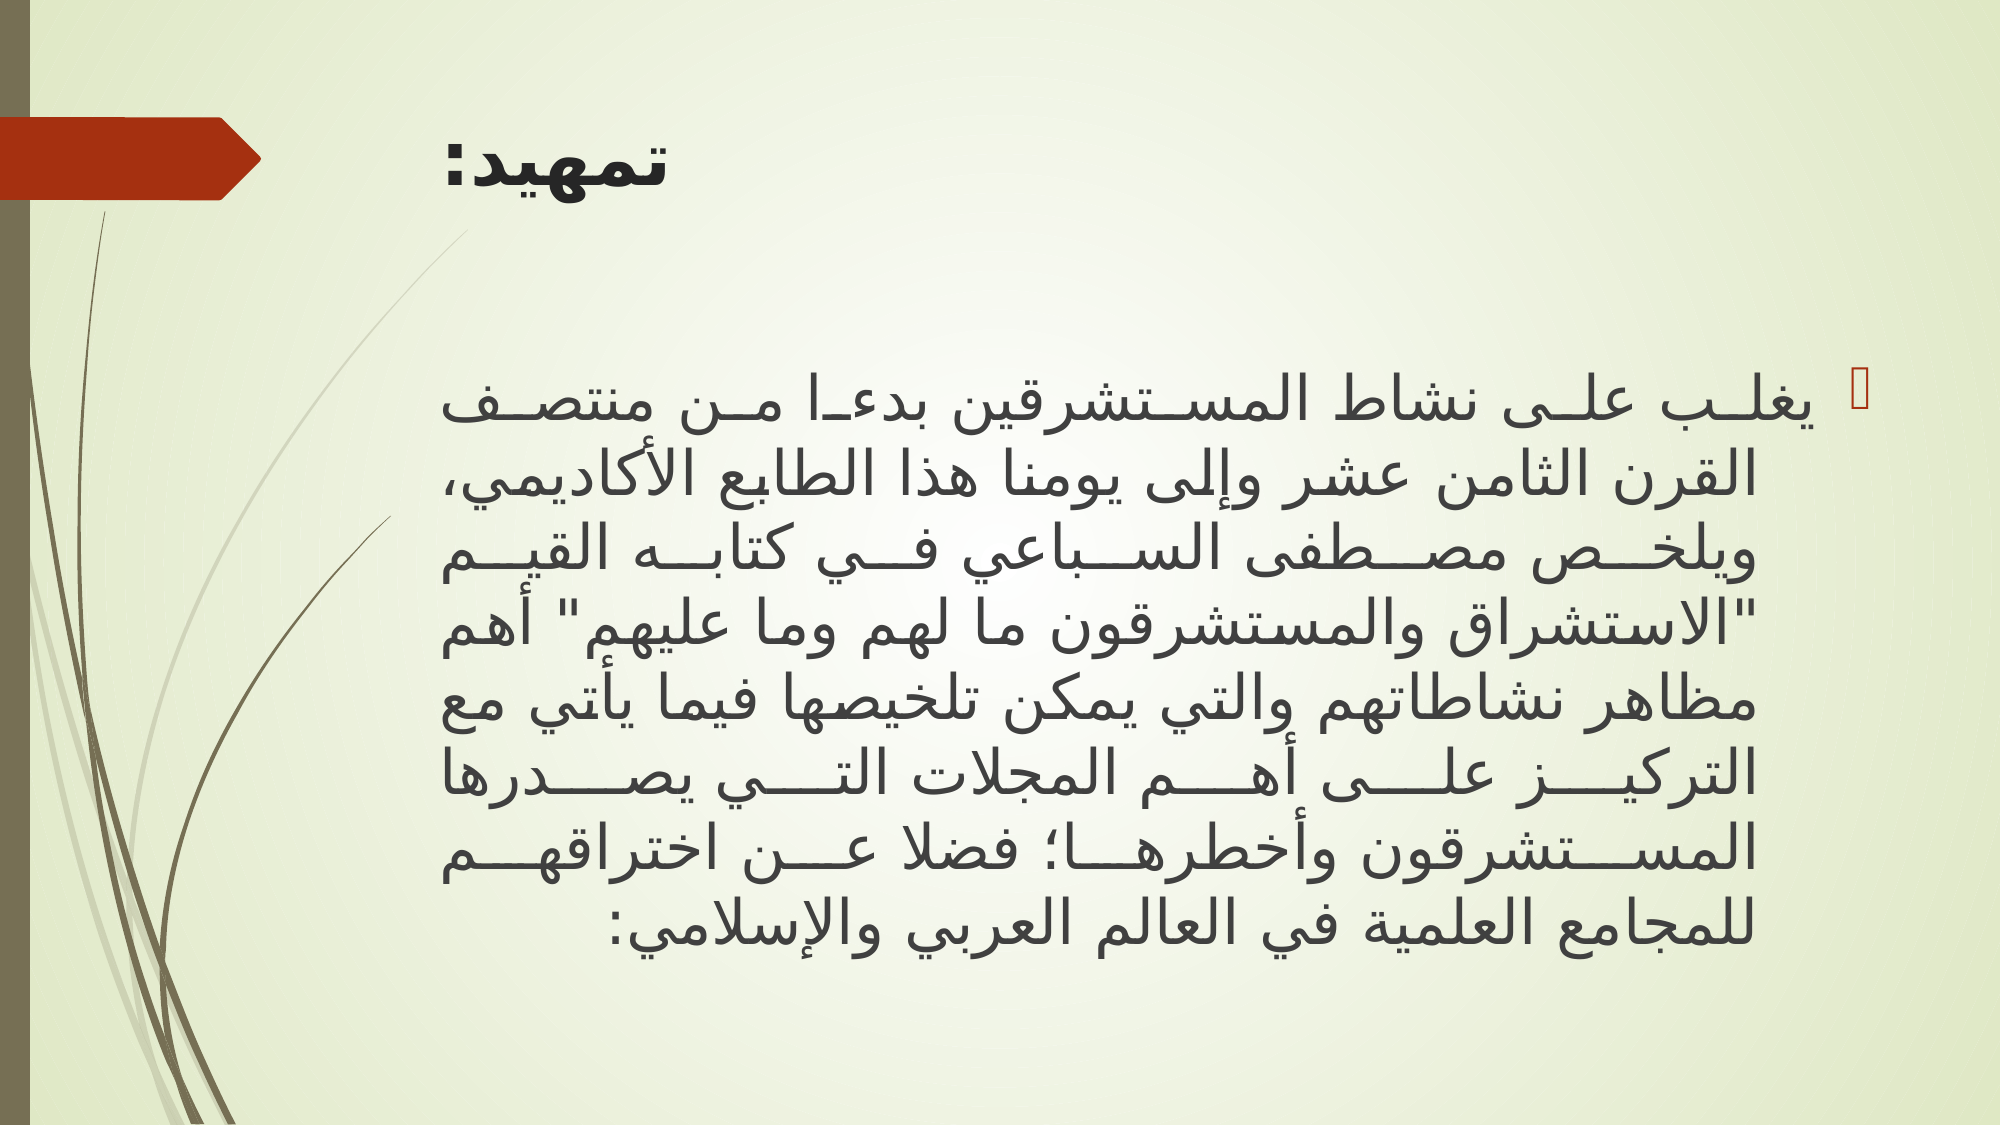

# تمهيد:
يغلب على نشاط المستشرقين بدءا من منتصف القرن الثامن عشر وإلى يومنا هذا الطابع الأكاديمي، ويلخص مصطفى السباعي في كتابه القيم "الاستشراق والمستشرقون ما لهم وما عليهم" أهم مظاهر نشاطاتهم والتي يمكن تلخيصها فيما يأتي مع التركيز على أهم المجلات التي يصدرها المستشرقون وأخطرها؛ فضلا عن اختراقهم للمجامع العلمية في العالم العربي والإسلامي: